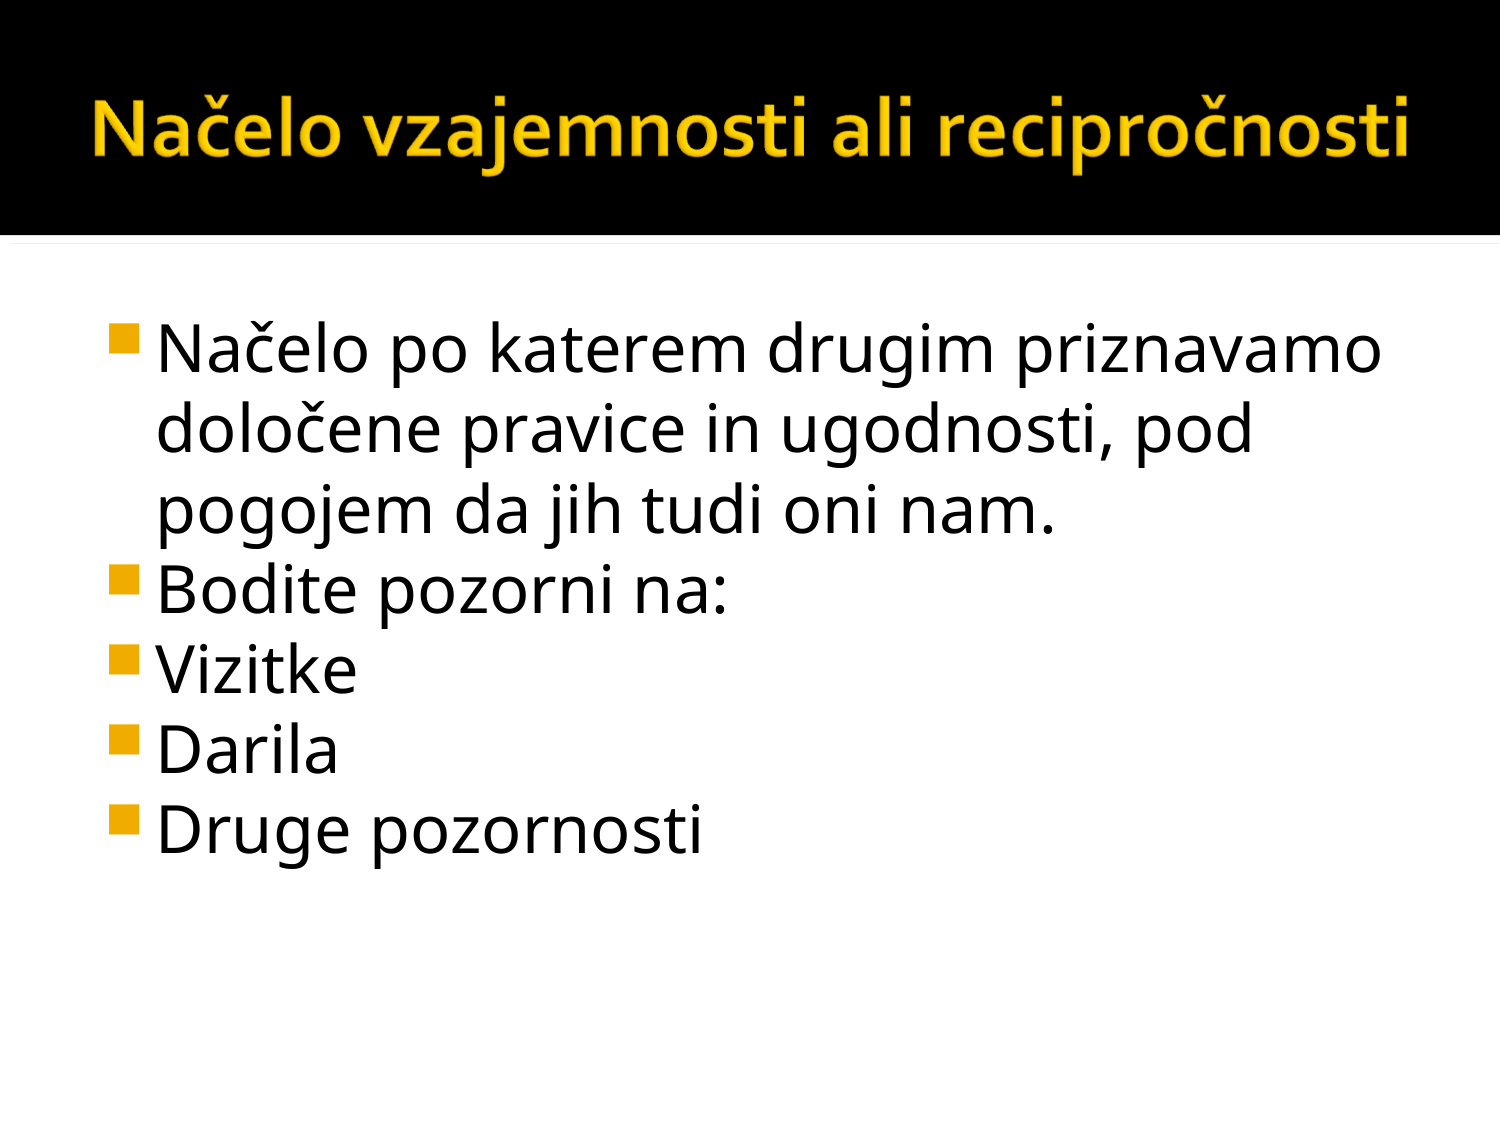

# Načelo po katerem drugim priznavamo določene pravice in ugodnosti, pod pogojem da jih tudi oni nam.
Bodite pozorni na:
Vizitke
Darila
Druge pozornosti